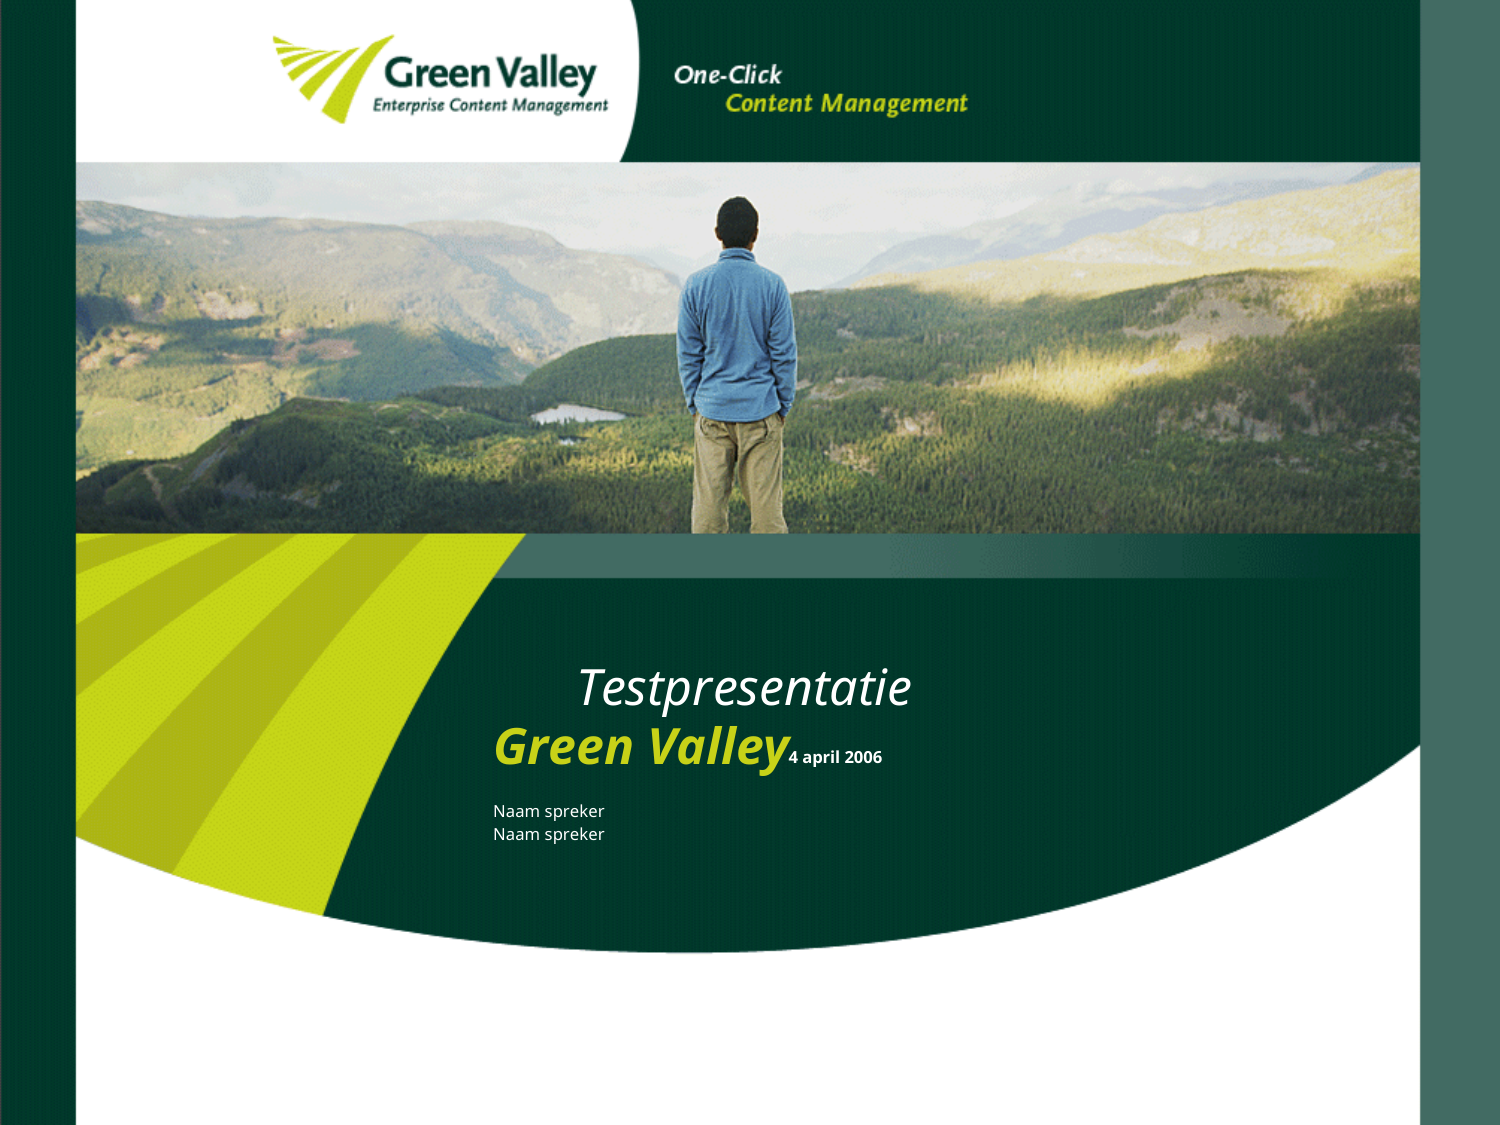

Testpresentatie
Green Valley
4 april 2006
Naam spreker
Naam spreker